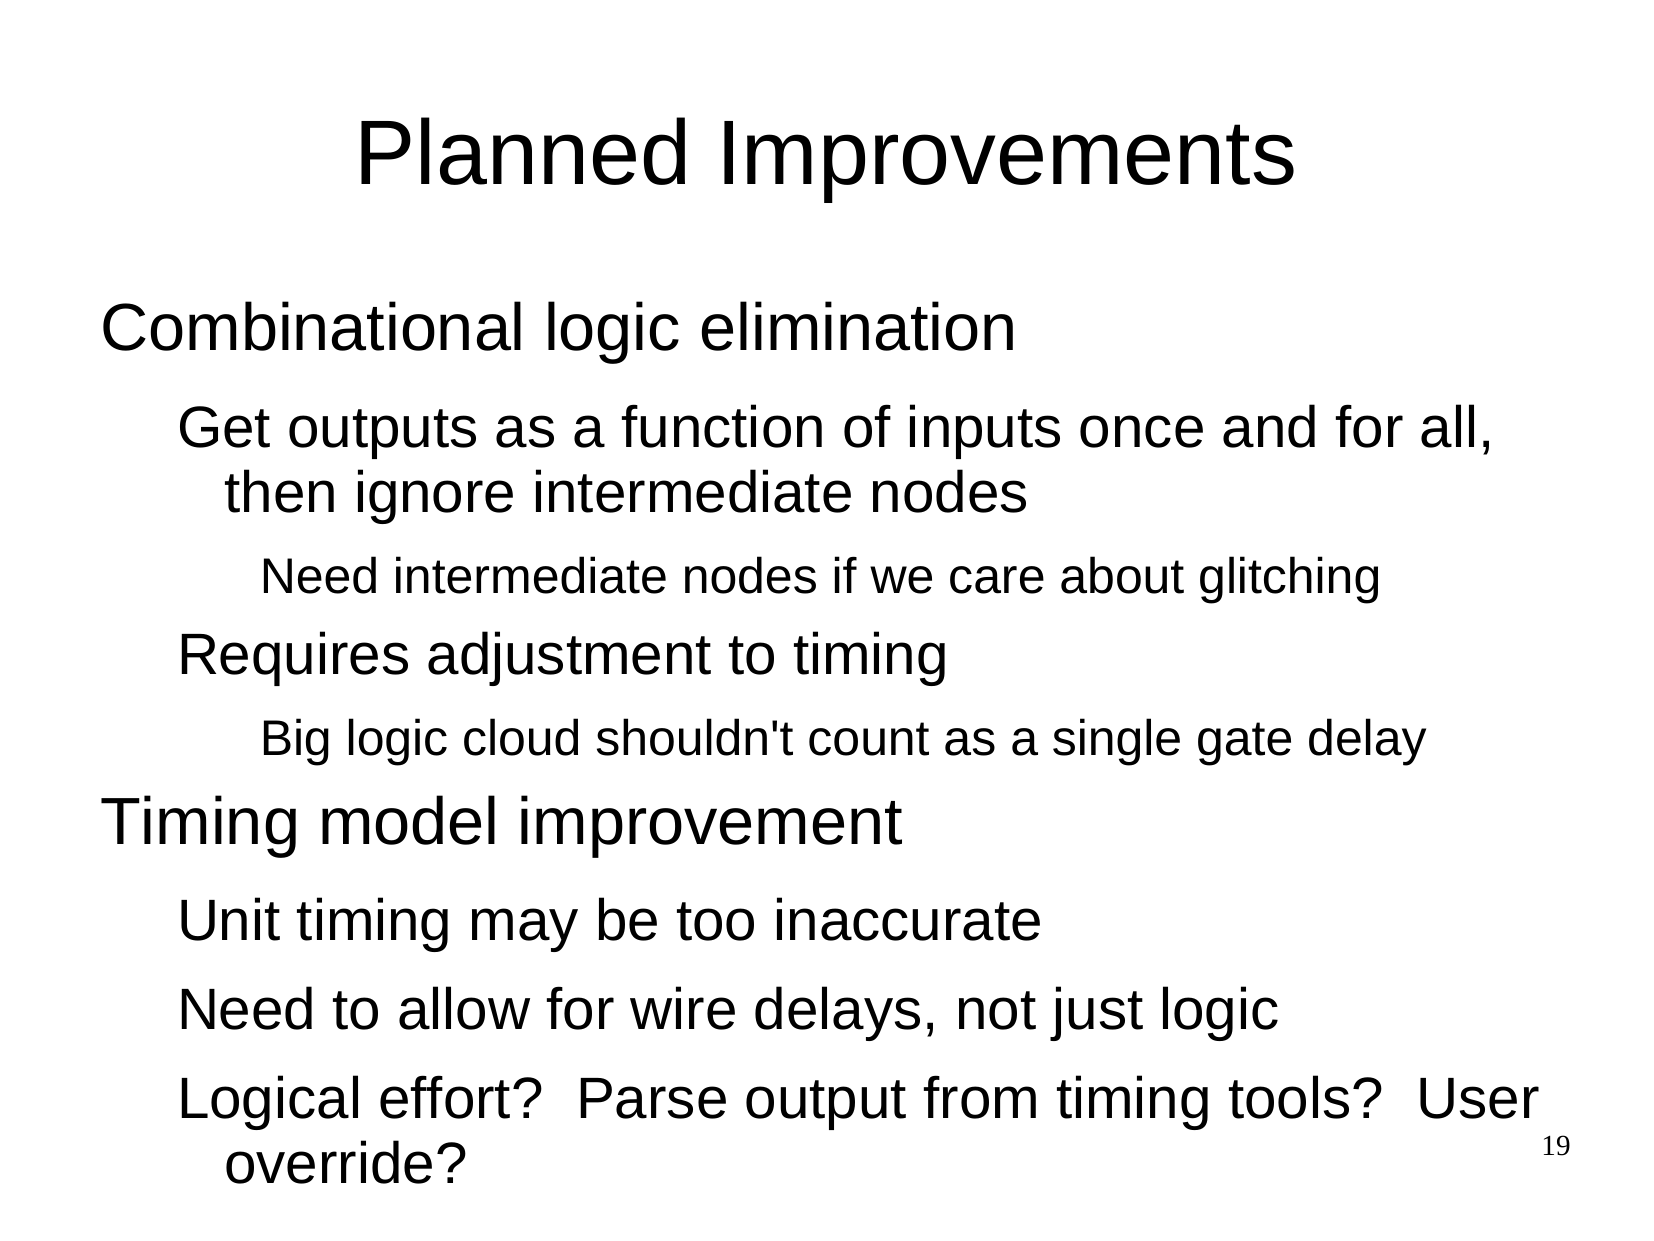

# Planned Improvements
Combinational logic elimination
Get outputs as a function of inputs once and for all, then ignore intermediate nodes
Need intermediate nodes if we care about glitching
Requires adjustment to timing
Big logic cloud shouldn't count as a single gate delay
Timing model improvement
Unit timing may be too inaccurate
Need to allow for wire delays, not just logic
Logical effort? Parse output from timing tools? User override?
19